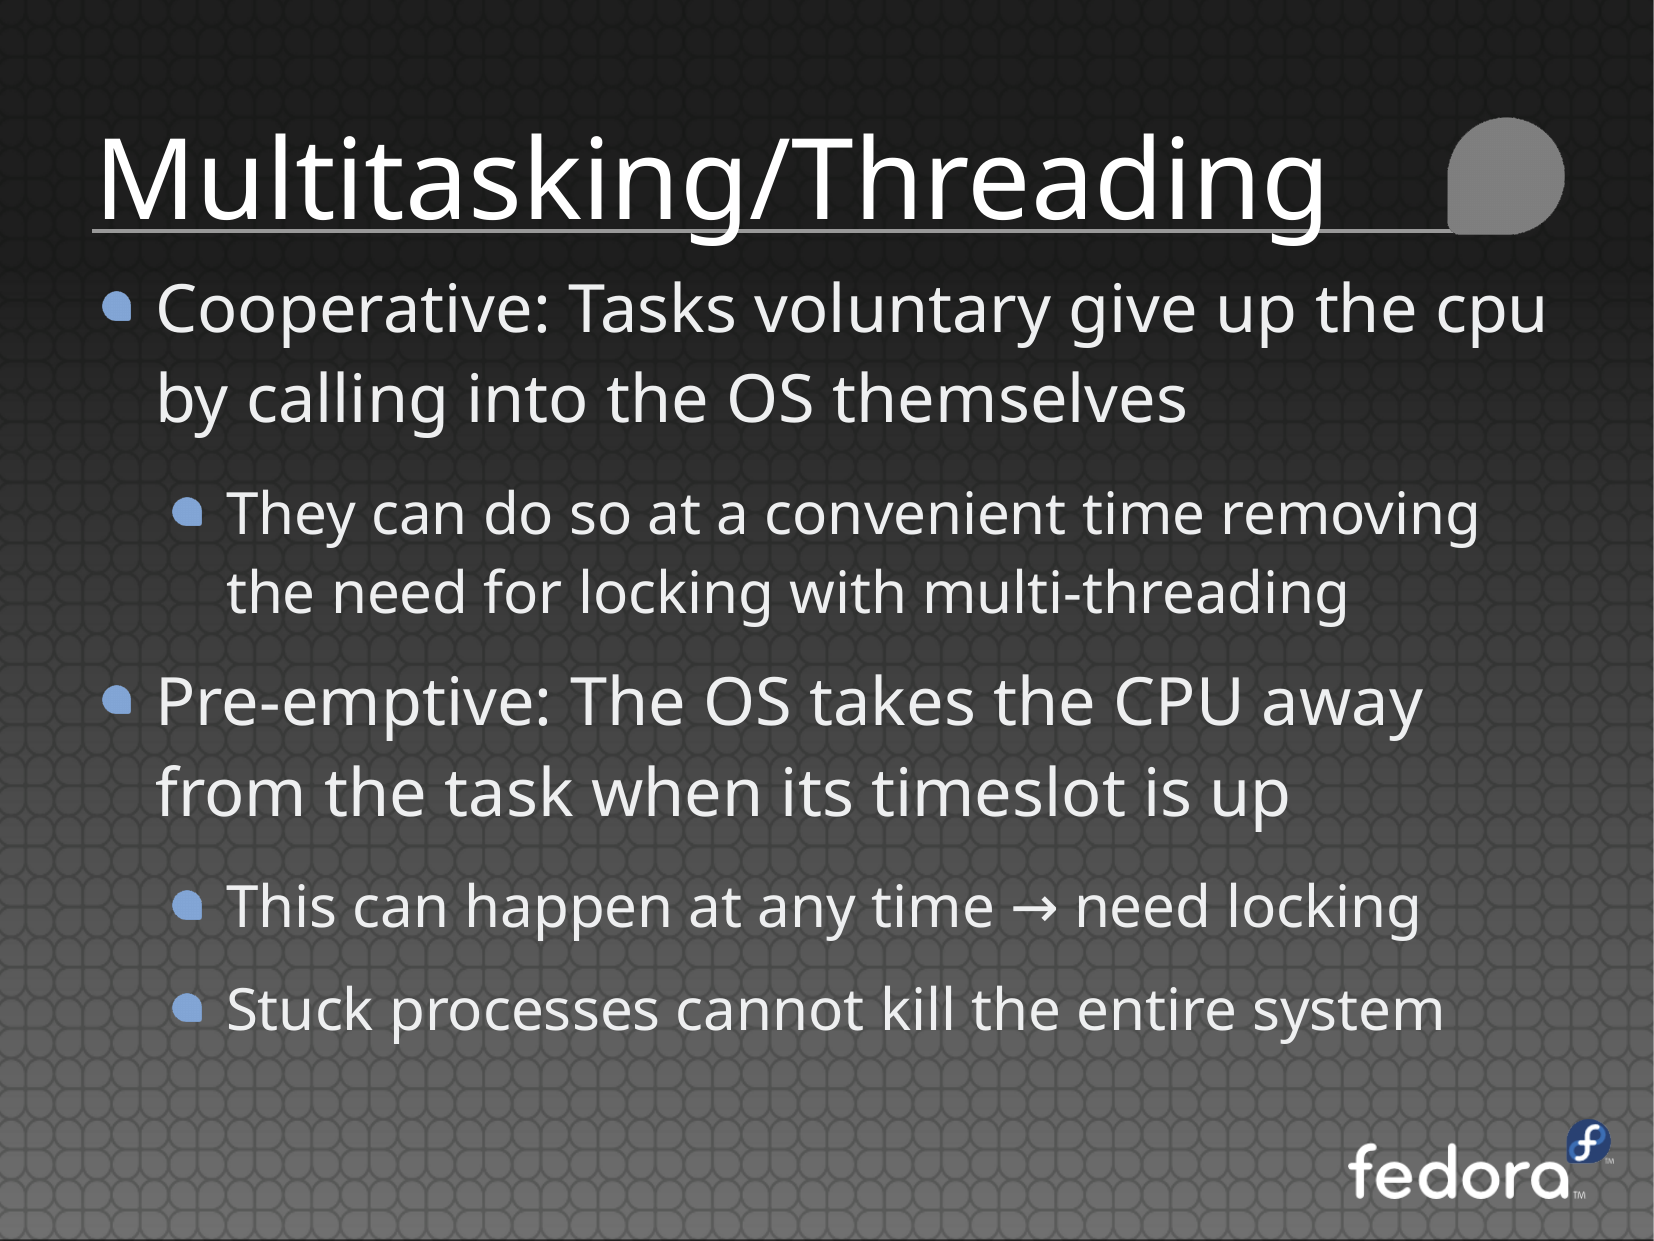

Multitasking/Threading
# Cooperative: Tasks voluntary give up the cpu by calling into the OS themselves
They can do so at a convenient time removing the need for locking with multi-threading
Pre-emptive: The OS takes the CPU away from the task when its timeslot is up
This can happen at any time → need locking
Stuck processes cannot kill the entire system